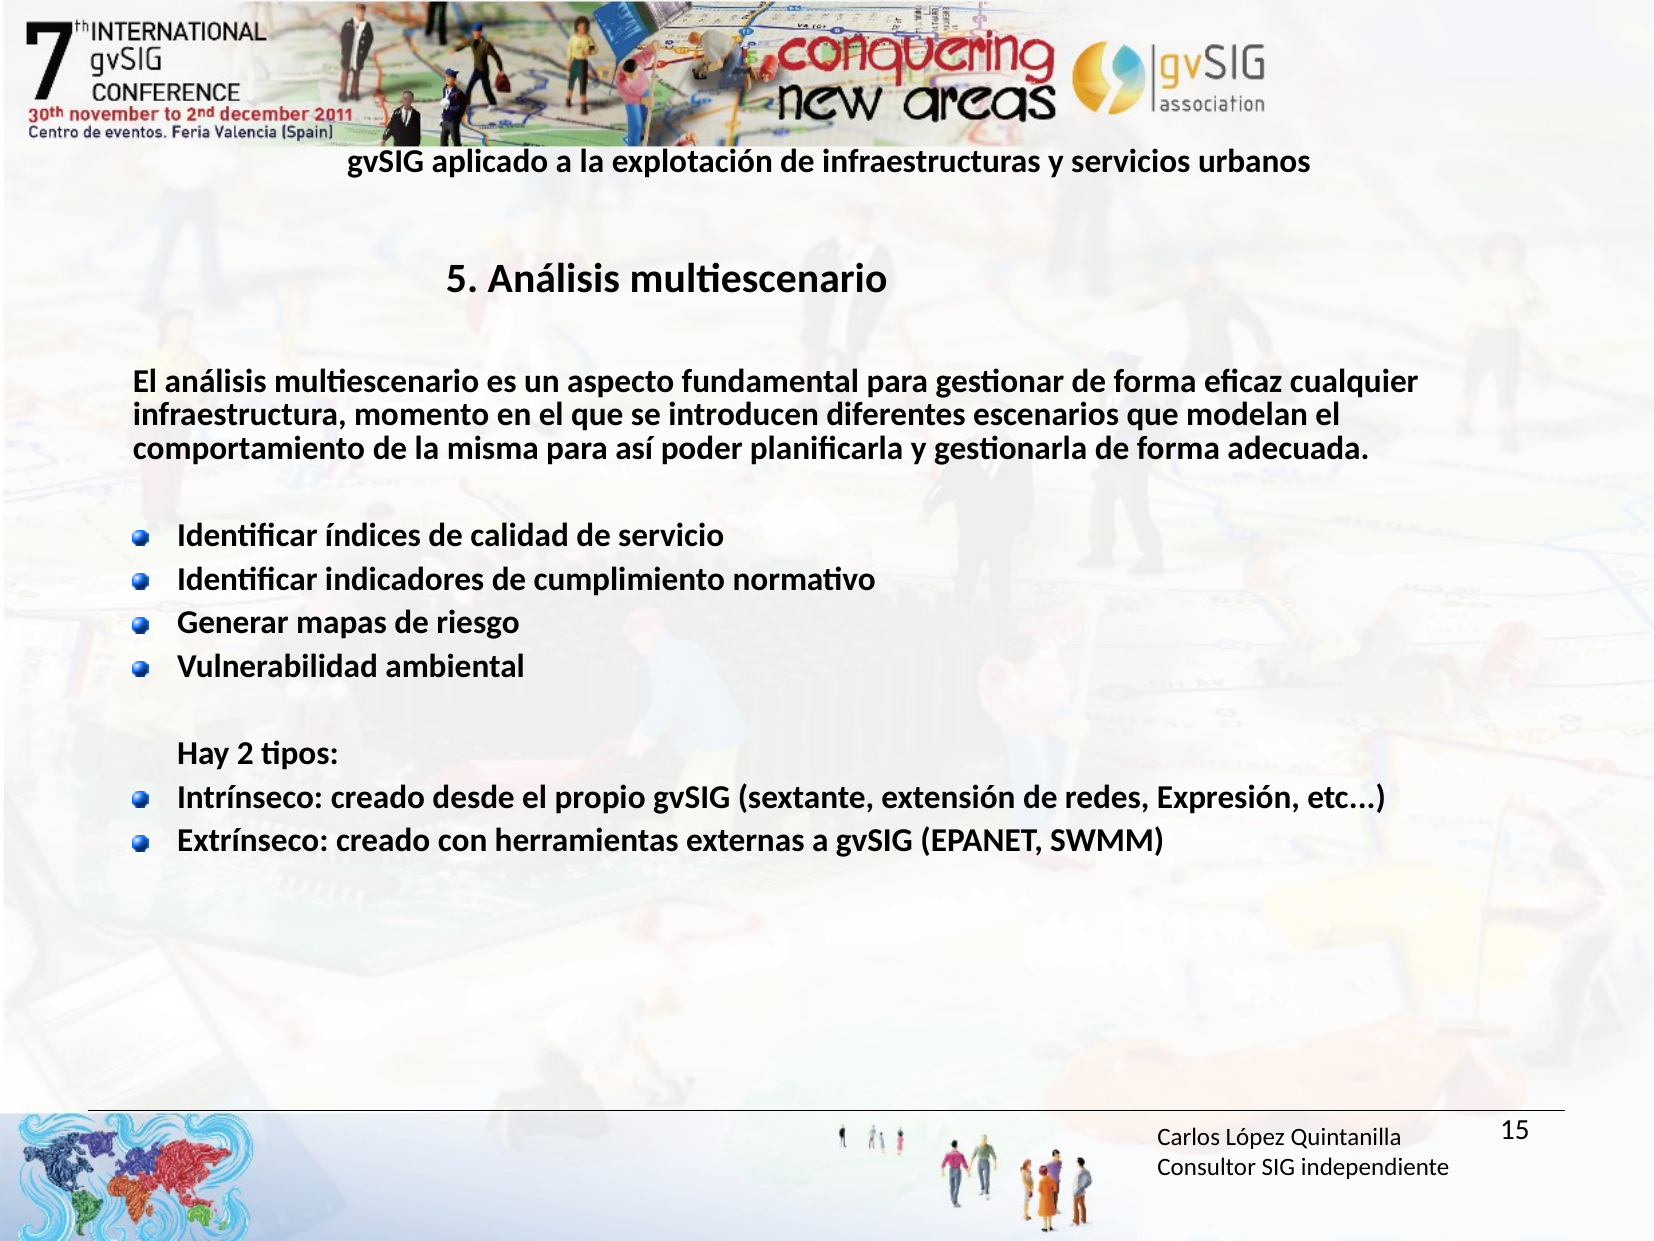

# gvSIG aplicado a la explotación de infraestructuras y servicios urbanos
5. Análisis multiescenario
El análisis multiescenario es un aspecto fundamental para gestionar de forma eficaz cualquier infraestructura, momento en el que se introducen diferentes escenarios que modelan el comportamiento de la misma para así poder planificarla y gestionarla de forma adecuada.
Identificar índices de calidad de servicio
Identificar indicadores de cumplimiento normativo
Generar mapas de riesgo
Vulnerabilidad ambiental
Hay 2 tipos:
Intrínseco: creado desde el propio gvSIG (sextante, extensión de redes, Expresión, etc...)
Extrínseco: creado con herramientas externas a gvSIG (EPANET, SWMM)
Carlos López Quintanilla
Consultor SIG independiente